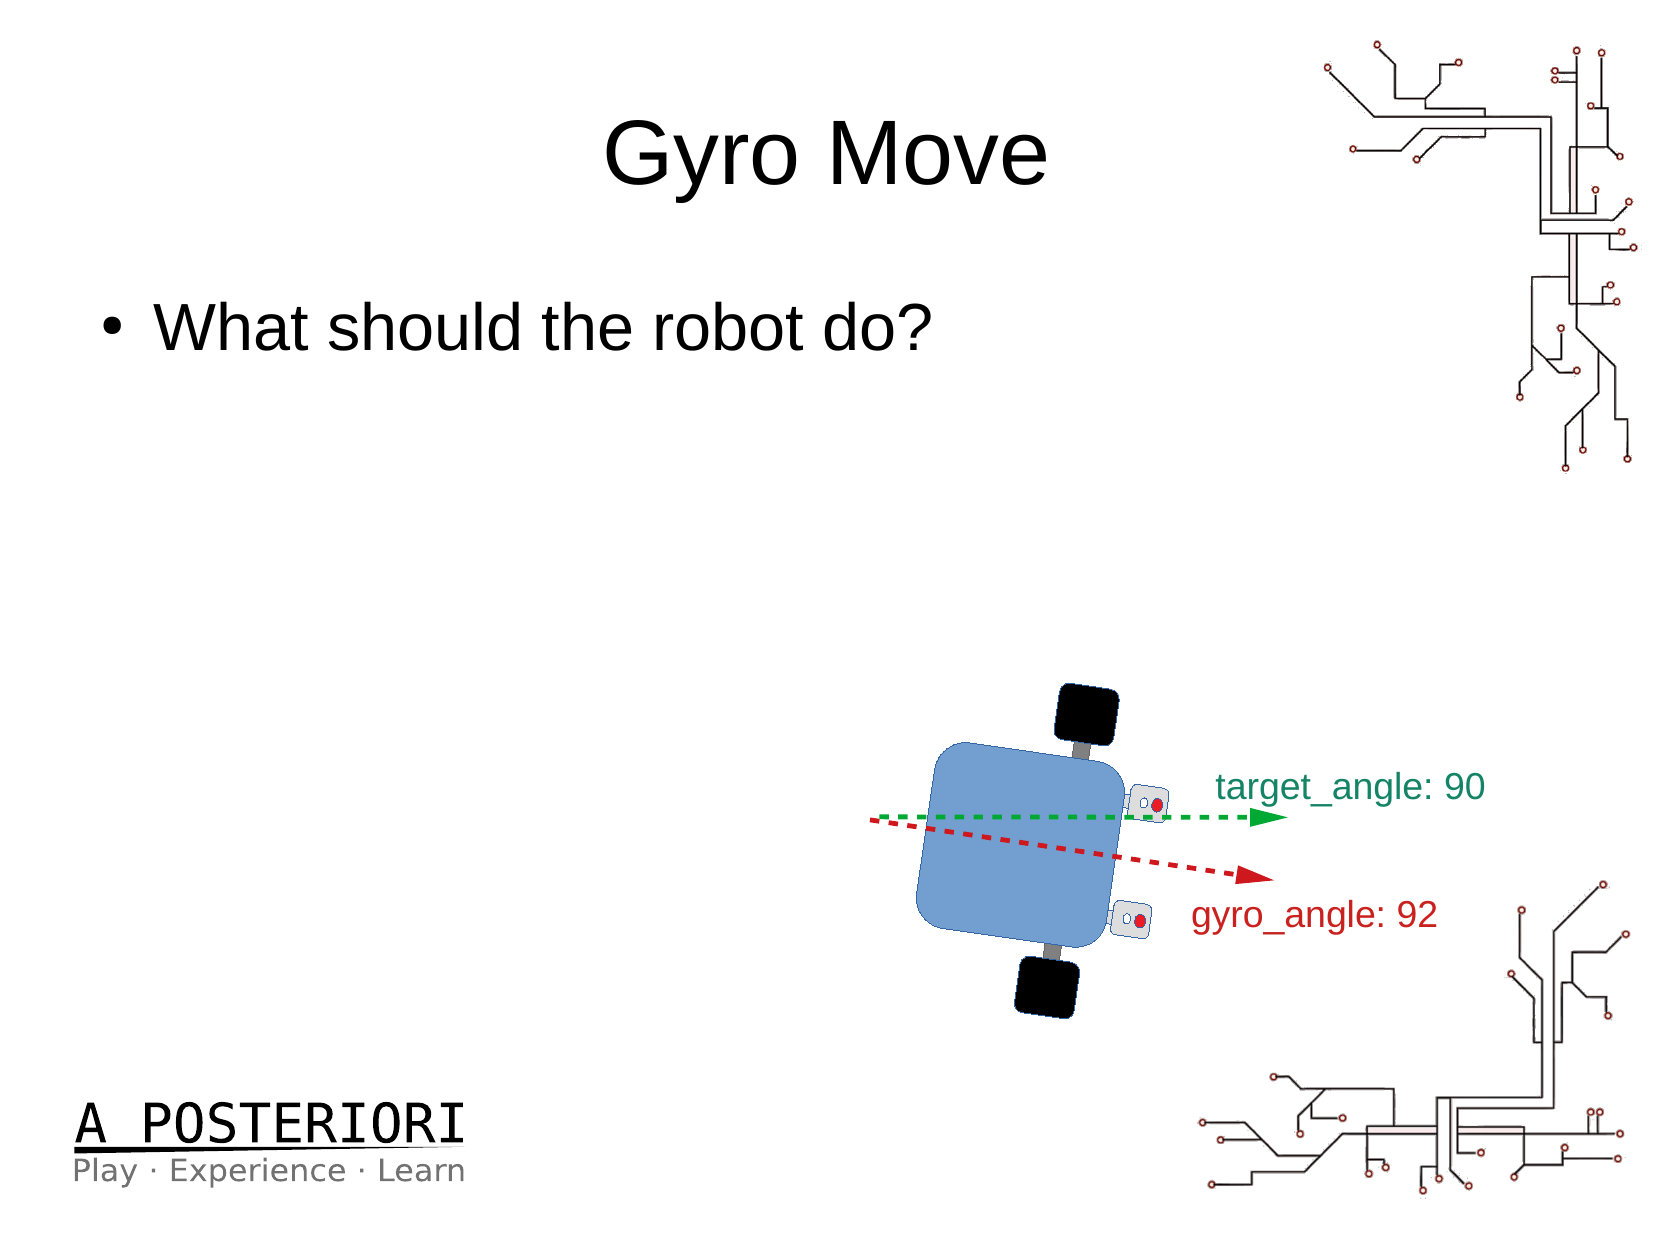

# Gyro Move
What should the robot do?
target_angle: 90
gyro_angle: 92